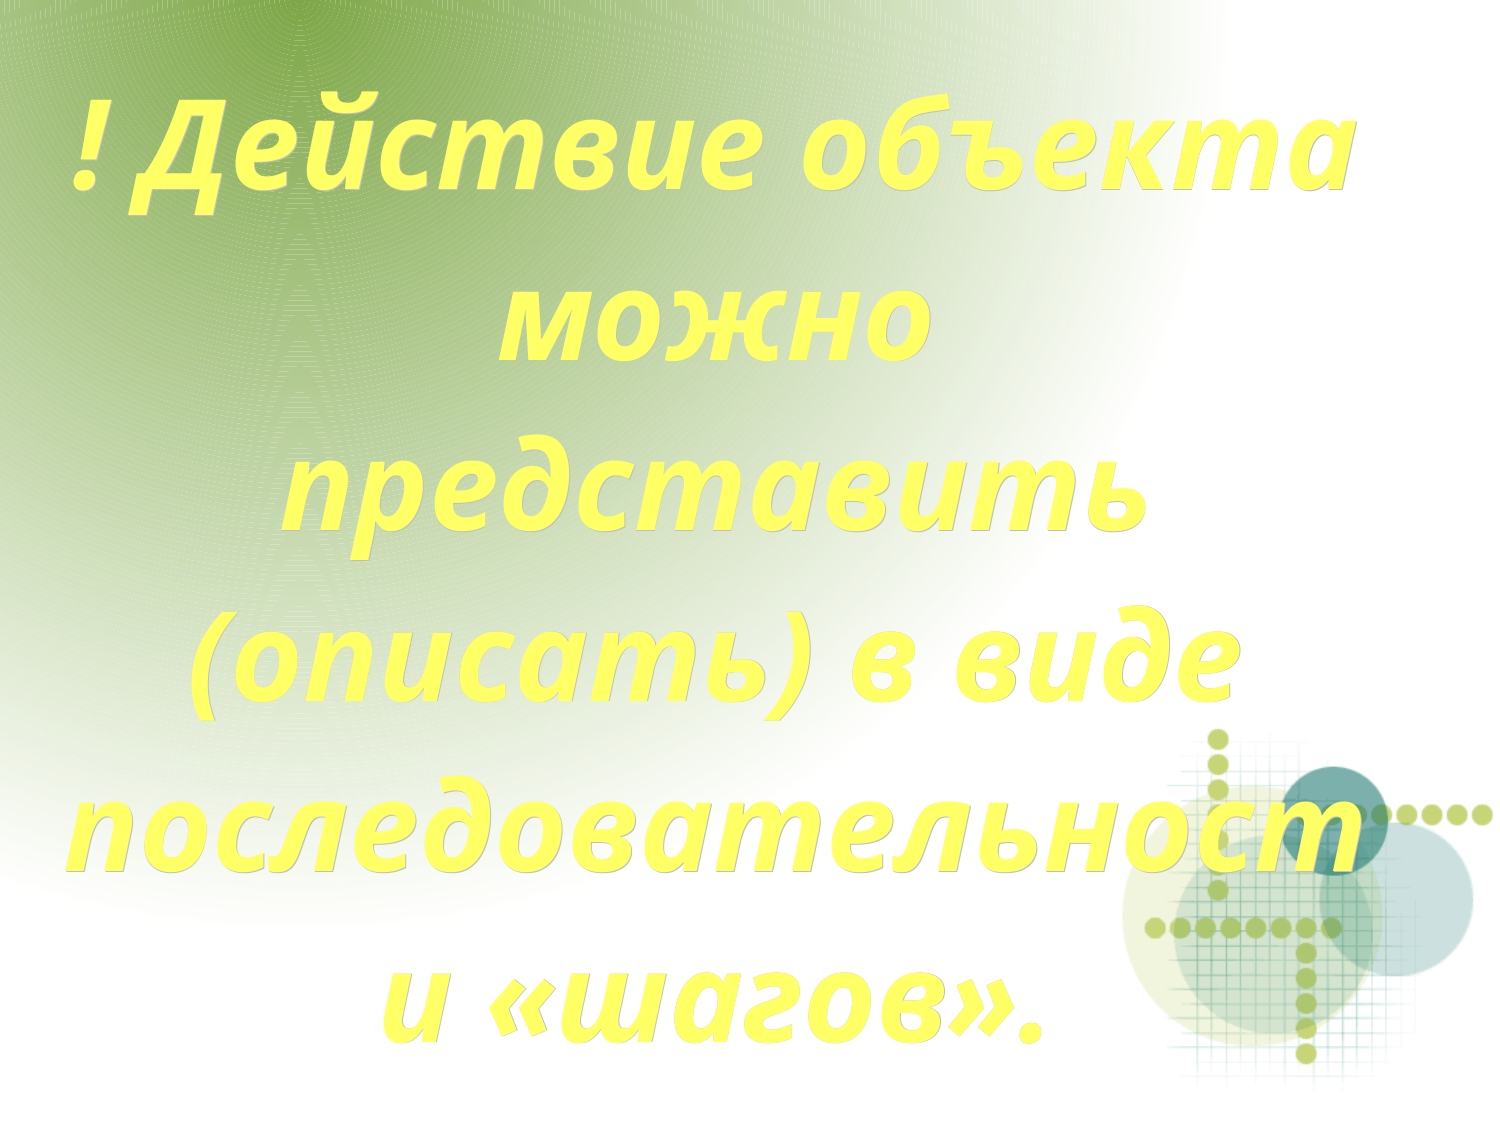

# ! Действие объекта можно представить (описать) в виде последовательности «шагов».